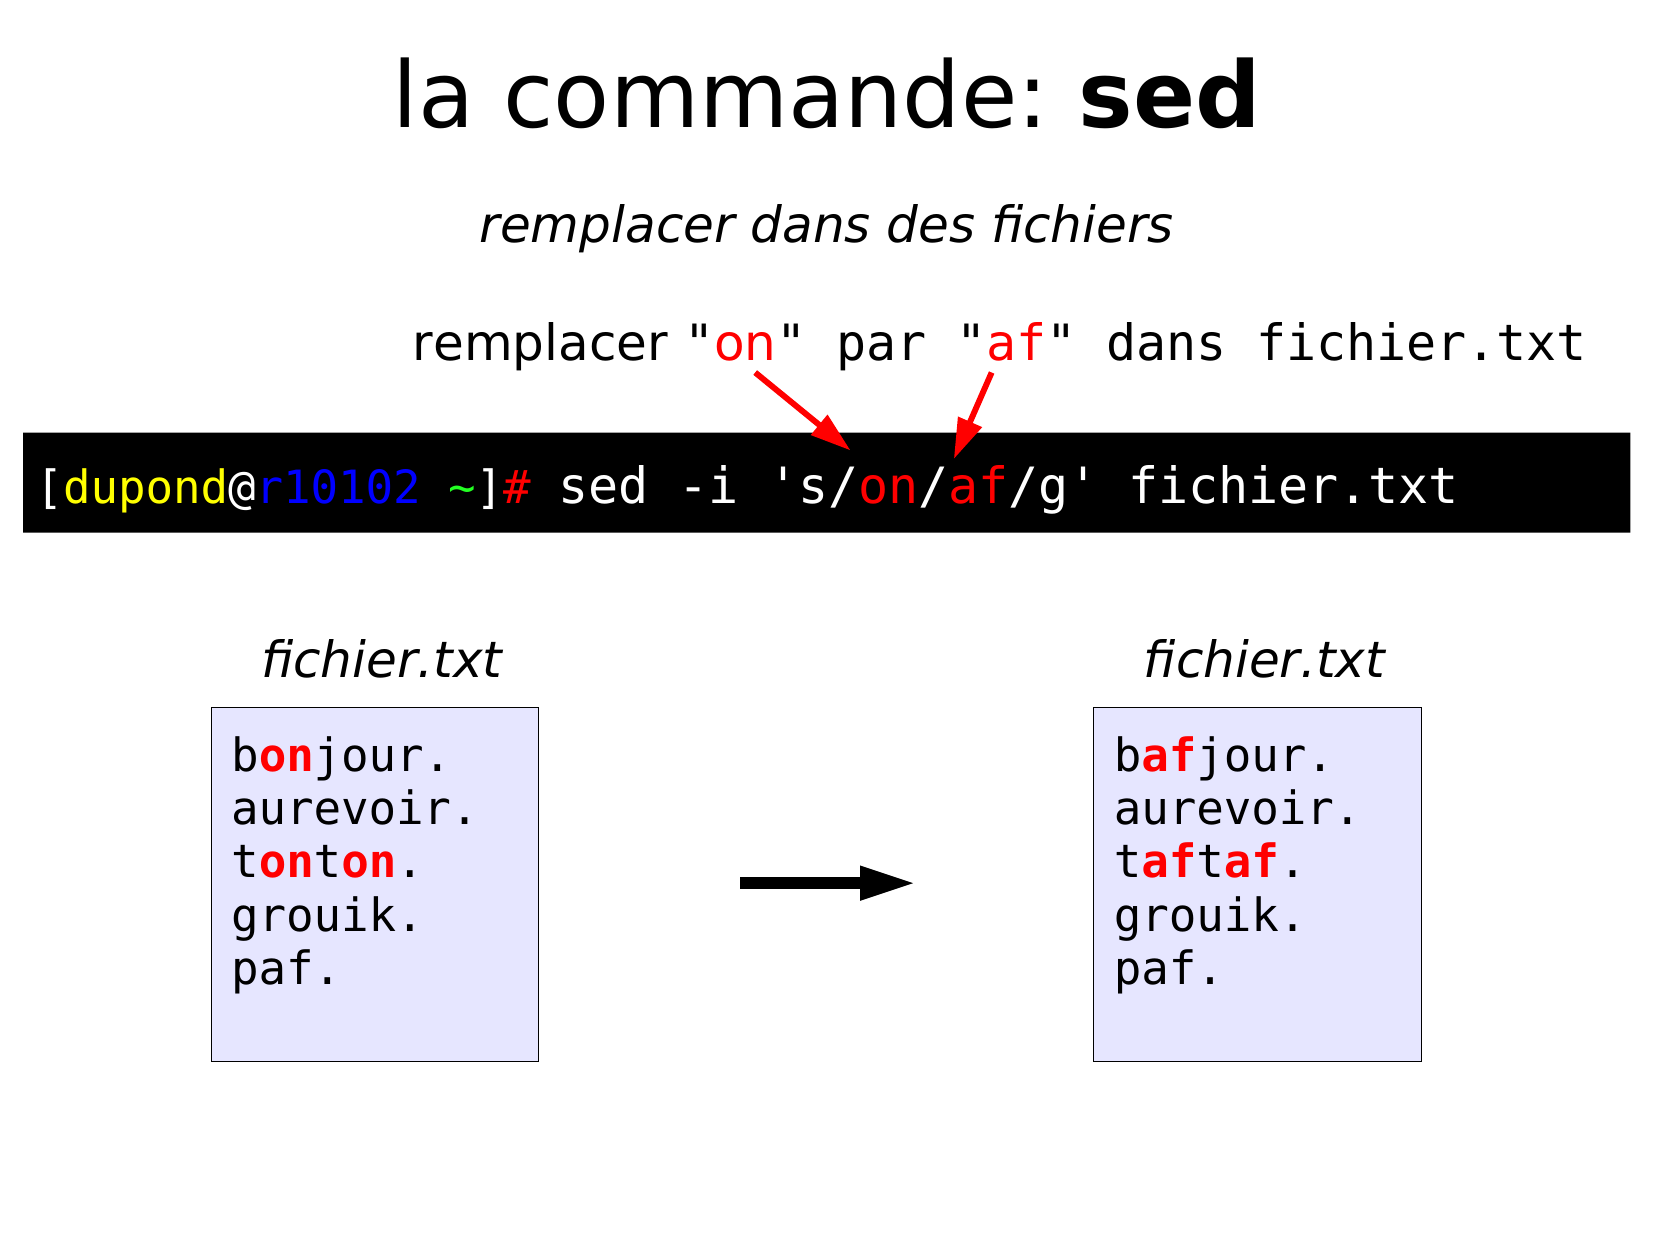

# la commande: sed
remplacer dans des fichiers
remplacer "on" par "af" dans fichier.txt
 [dupond@r10102 ~]# sed -i 's/on/af/g' fichier.txt
fichier.txt
fichier.txt
bonjour.
aurevoir.
tonton.
grouik.
paf.
bafjour.
aurevoir.
taftaf.
grouik.
paf.